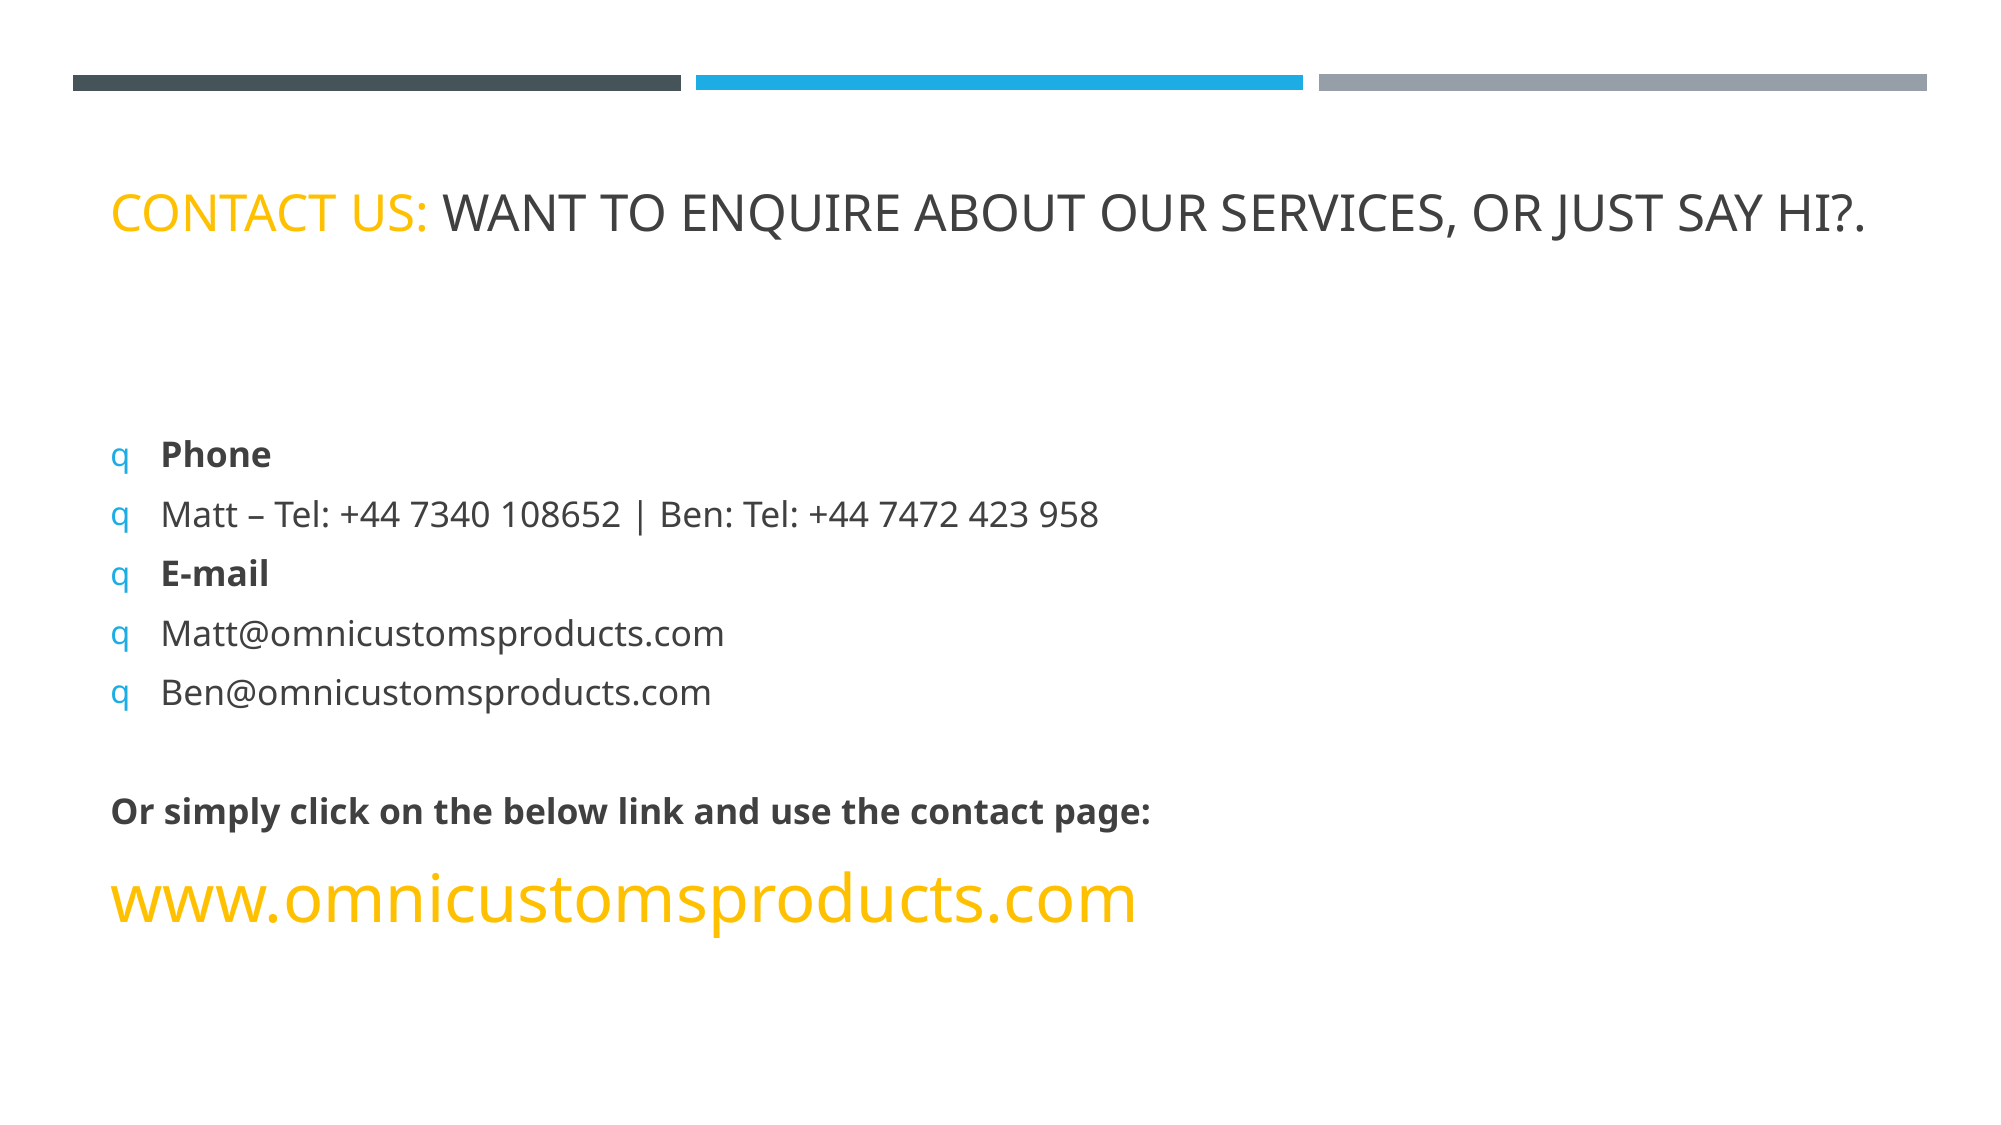

# Contact us: Want to enquire about our services, or Just say Hi?.
Phone
Matt – Tel: +44 7340 108652 | Ben: Tel: +44 7472 423 958
E-mail
Matt@omnicustomsproducts.com
Ben@omnicustomsproducts.com
Or simply click on the below link and use the contact page:
www.omnicustomsproducts.com